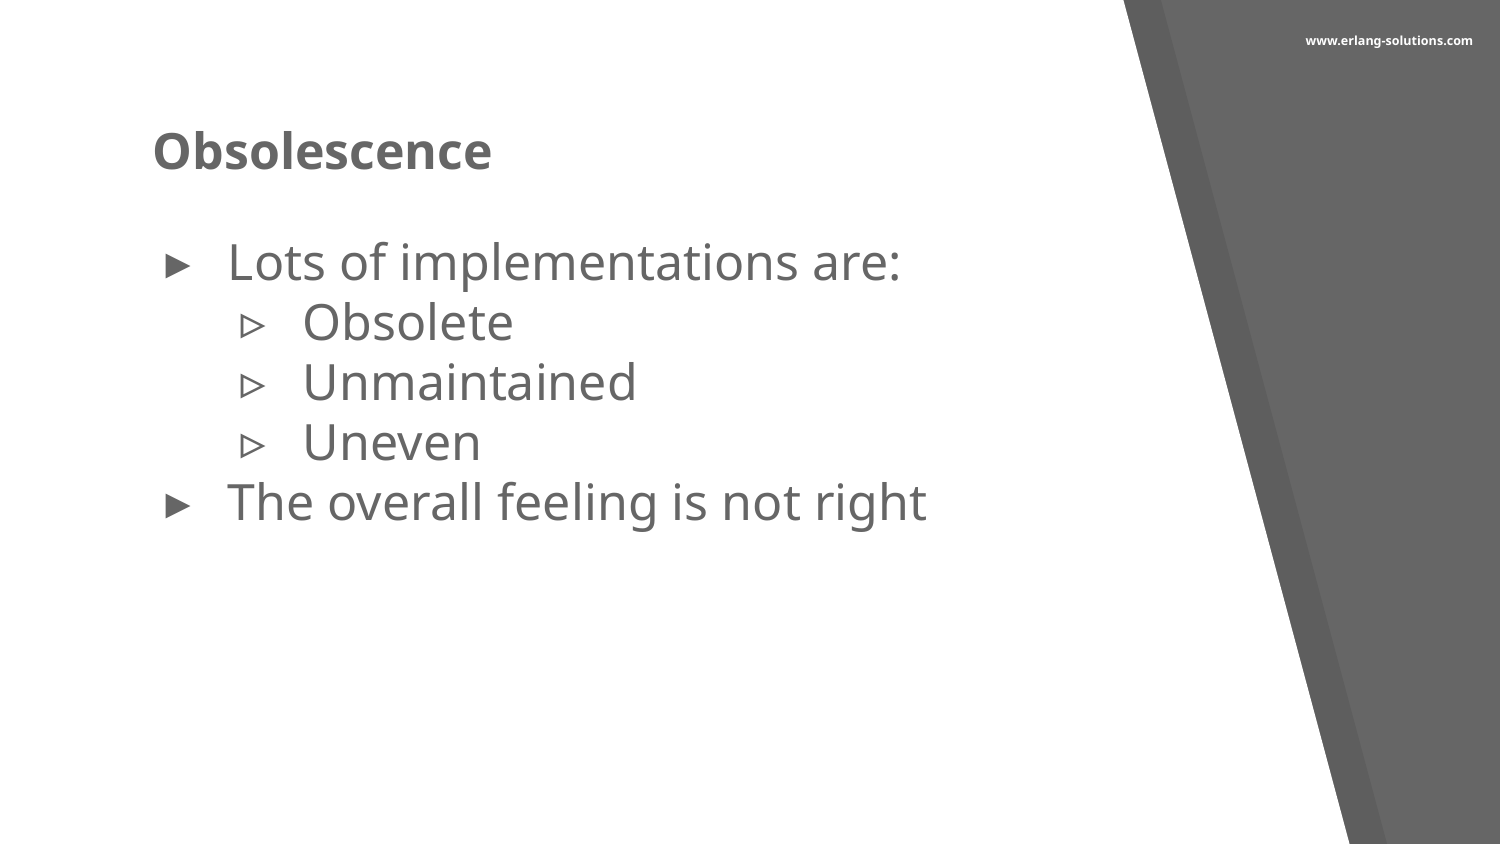

# Obsolescence
Lots of implementations are:
Obsolete
Unmaintained
Uneven
The overall feeling is not right